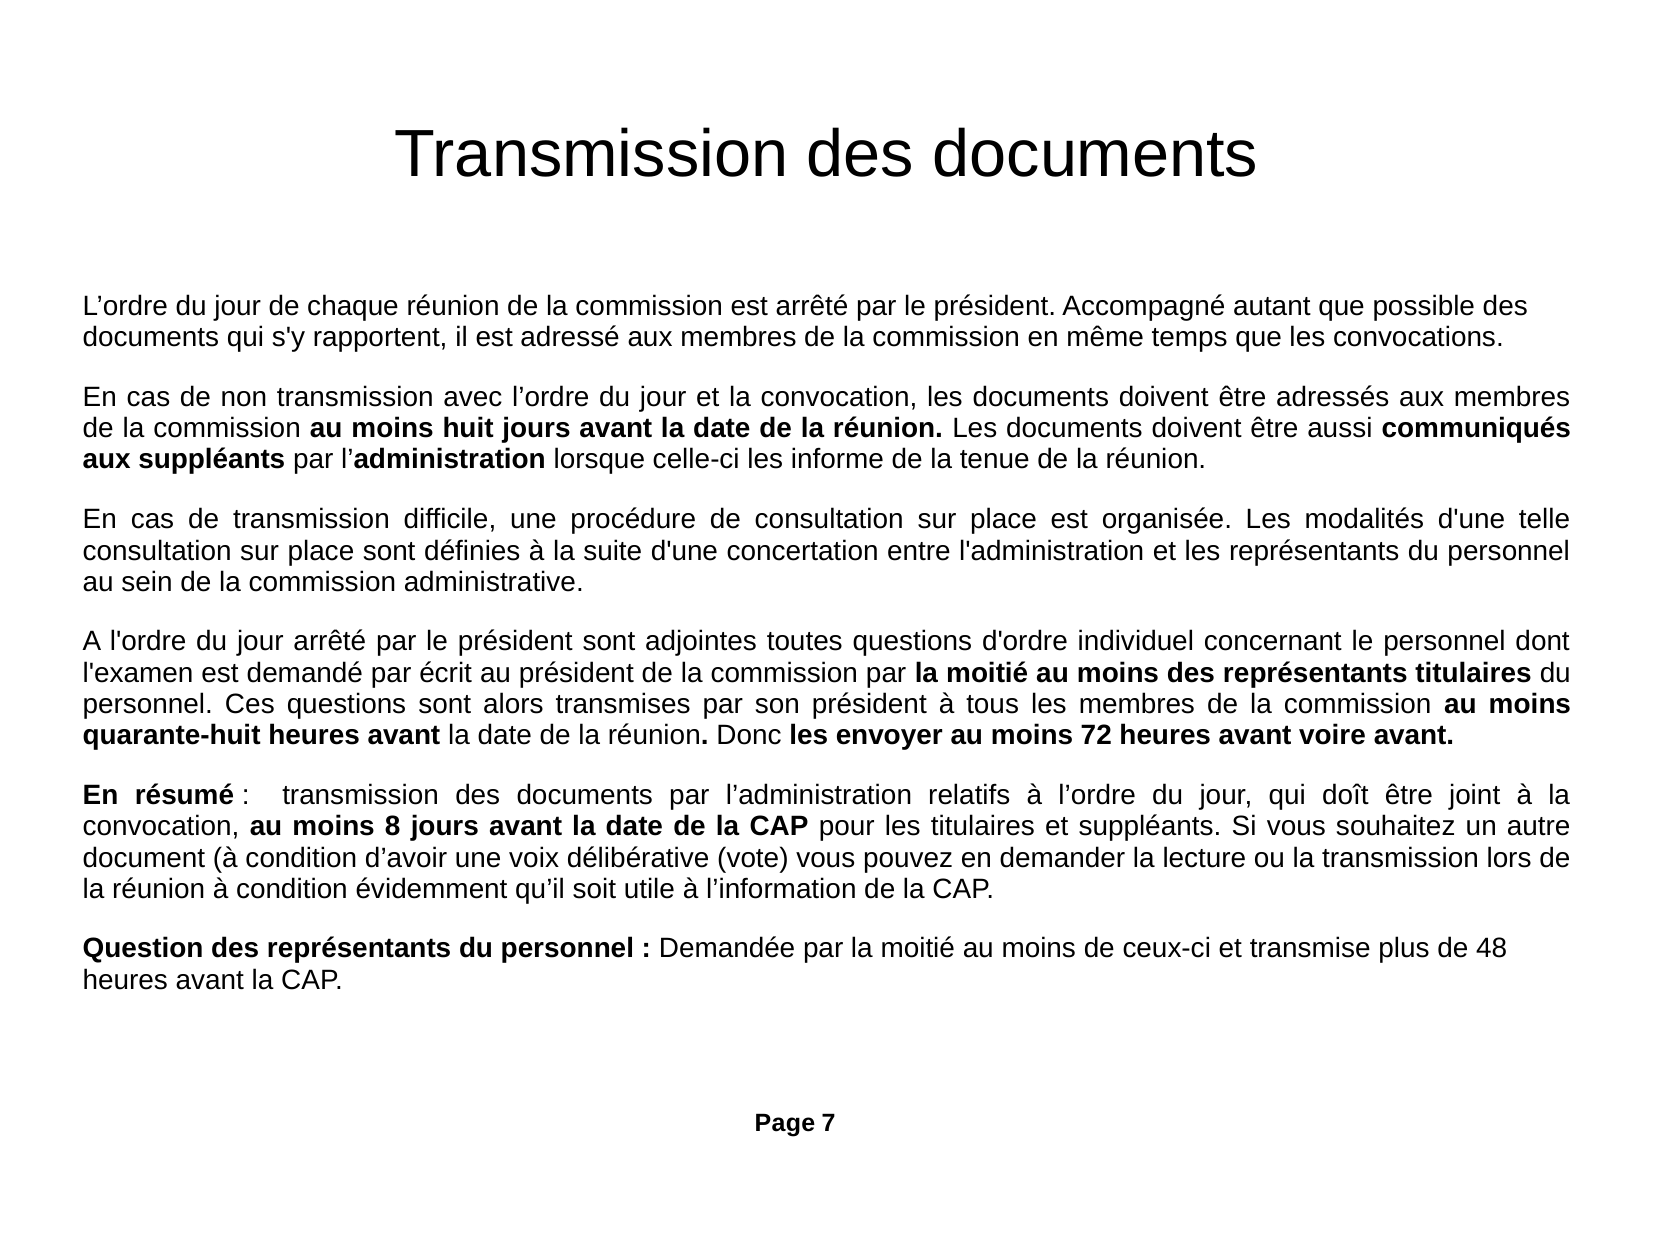

# Transmission des documents
L’ordre du jour de chaque réunion de la commission est arrêté par le président. Accompagné autant que possible des documents qui s'y rapportent, il est adressé aux membres de la commission en même temps que les convocations.
En cas de non transmission avec l’ordre du jour et la convocation, les documents doivent être adressés aux membres de la commission au moins huit jours avant la date de la réunion. Les documents doivent être aussi communiqués aux suppléants par l’administration lorsque celle-ci les informe de la tenue de la réunion.
En cas de transmission difficile, une procédure de consultation sur place est organisée. Les modalités d'une telle consultation sur place sont définies à la suite d'une concertation entre l'administration et les représentants du personnel au sein de la commission administrative.
A l'ordre du jour arrêté par le président sont adjointes toutes questions d'ordre individuel concernant le personnel dont l'examen est demandé par écrit au président de la commission par la moitié au moins des représentants titulaires du personnel. Ces questions sont alors transmises par son président à tous les membres de la commission au moins quarante-huit heures avant la date de la réunion. Donc les envoyer au moins 72 heures avant voire avant.
En résumé : transmission des documents par l’administration relatifs à l’ordre du jour, qui doît être joint à la convocation, au moins 8 jours avant la date de la CAP pour les titulaires et suppléants. Si vous souhaitez un autre document (à condition d’avoir une voix délibérative (vote) vous pouvez en demander la lecture ou la transmission lors de la réunion à condition évidemment qu’il soit utile à l’information de la CAP.
Question des représentants du personnel : Demandée par la moitié au moins de ceux-ci et transmise plus de 48 heures avant la CAP.